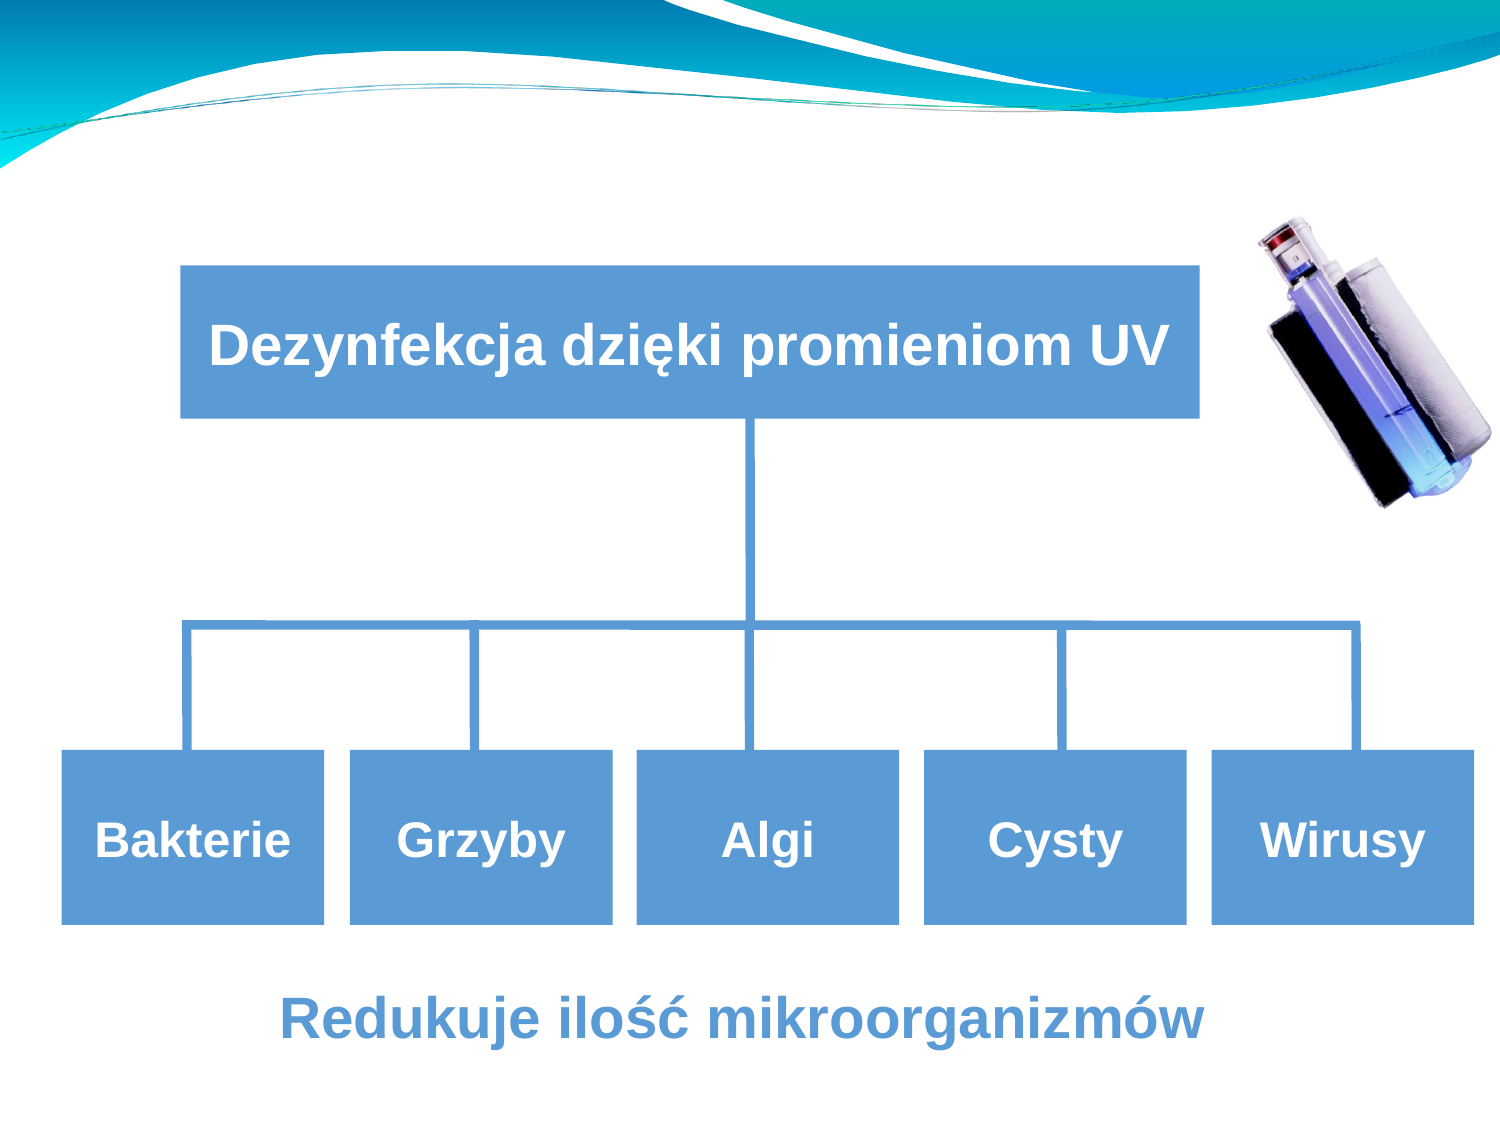

Dezynfekcja dzięki promieniom UV
Bakterie
Grzyby
Algi
Cysty
Wirusy
Redukuje ilość mikroorganizmów